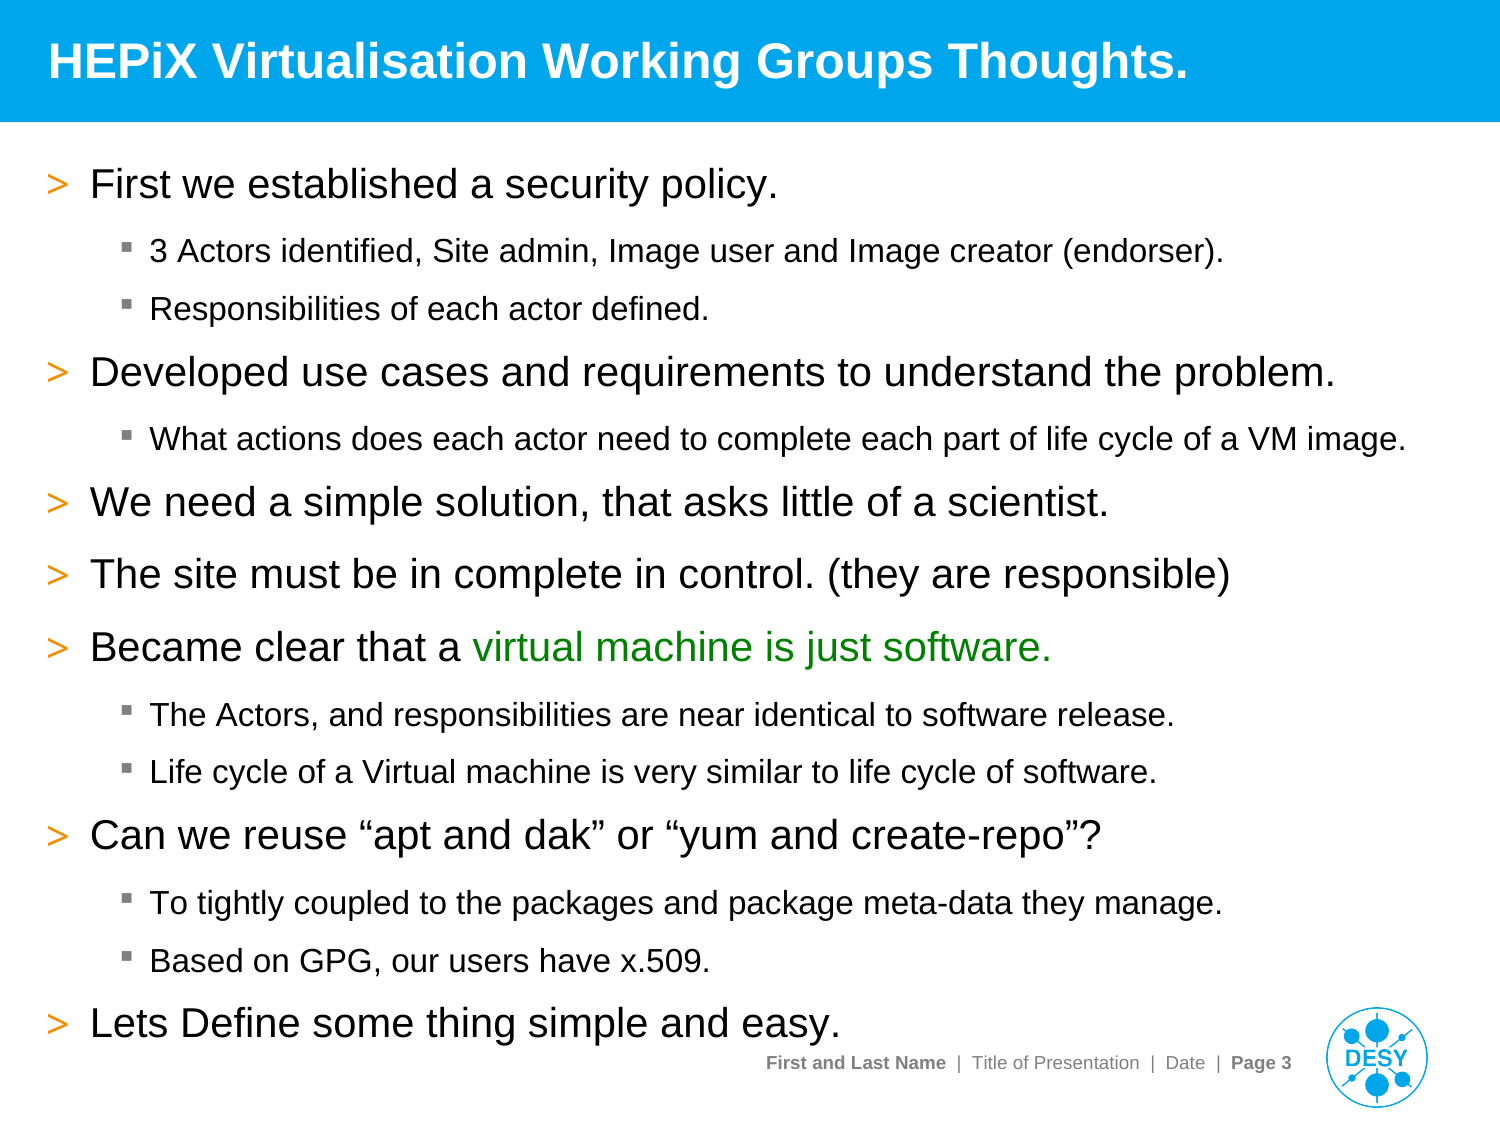

# HEPiX Virtualisation Working Groups Thoughts.
First we established a security policy.
3 Actors identified, Site admin, Image user and Image creator (endorser).
Responsibilities of each actor defined.
Developed use cases and requirements to understand the problem.
What actions does each actor need to complete each part of life cycle of a VM image.
We need a simple solution, that asks little of a scientist.
The site must be in complete in control. (they are responsible)
Became clear that a virtual machine is just software.
The Actors, and responsibilities are near identical to software release.
Life cycle of a Virtual machine is very similar to life cycle of software.
Can we reuse “apt and dak” or “yum and create-repo”?
To tightly coupled to the packages and package meta-data they manage.
Based on GPG, our users have x.509.
Lets Define some thing simple and easy.